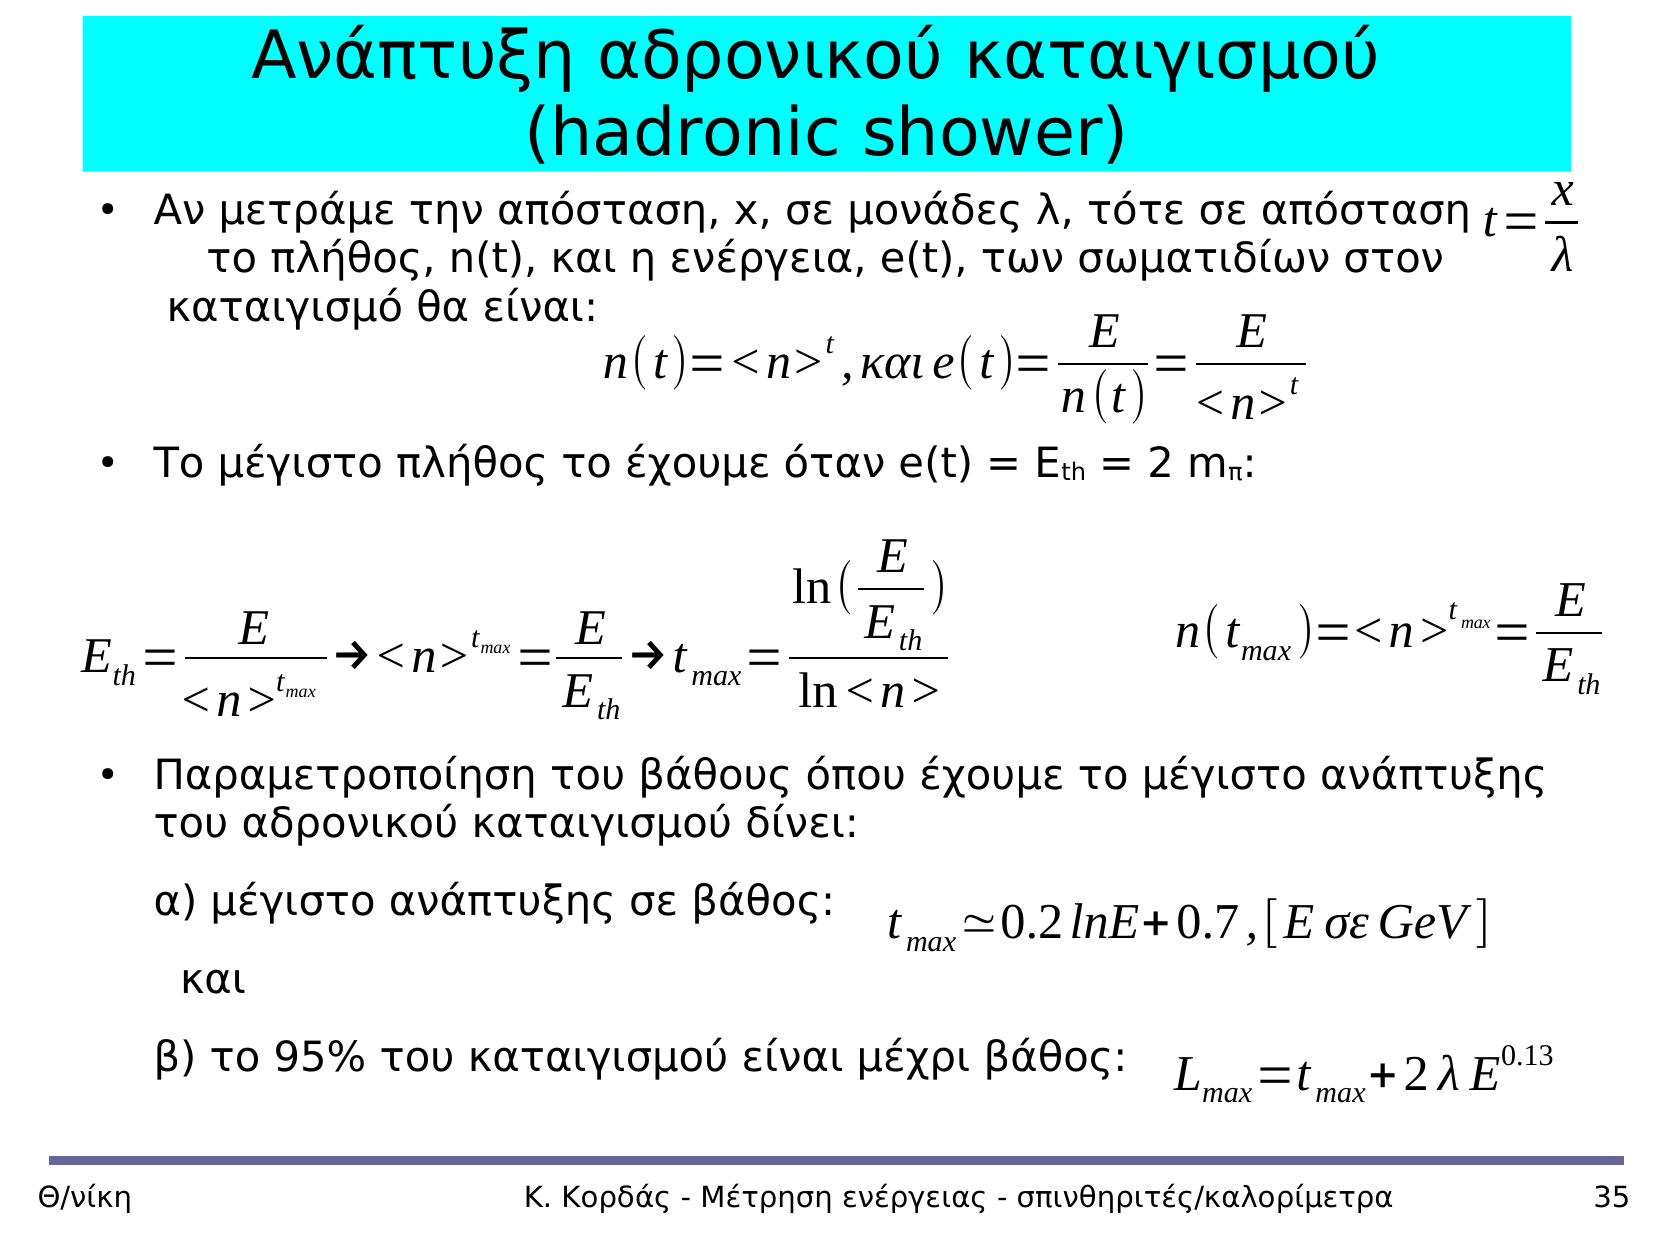

# Ανάπτυξη αδρονικού καταιγισμού (hadronic shower)
Αν μετράμε την απόσταση, x, σε μονάδες λ, τότε σε απόσταση το πλήθος, n(t), και η ενέργεια, e(t), των σωματιδίων στον καταιγισμό θα είναι:
To μέγιστο πλήθος το έχουμε όταν e(t) = Eth = 2 mπ:
Παραμετροποίηση του βάθους όπου έχουμε το μέγιστο ανάπτυξης του αδρονικού καταιγισμού δίνει:
α) μέγιστο ανάπτυξης σε βάθος:
 και
β) το 95% του καταιγισμού είναι μέχρι βάθος:
Θ/νίκη
Κ. Κορδάς - Μέτρηση ενέργειας - σπινθηριτές/καλορίμετρα
35